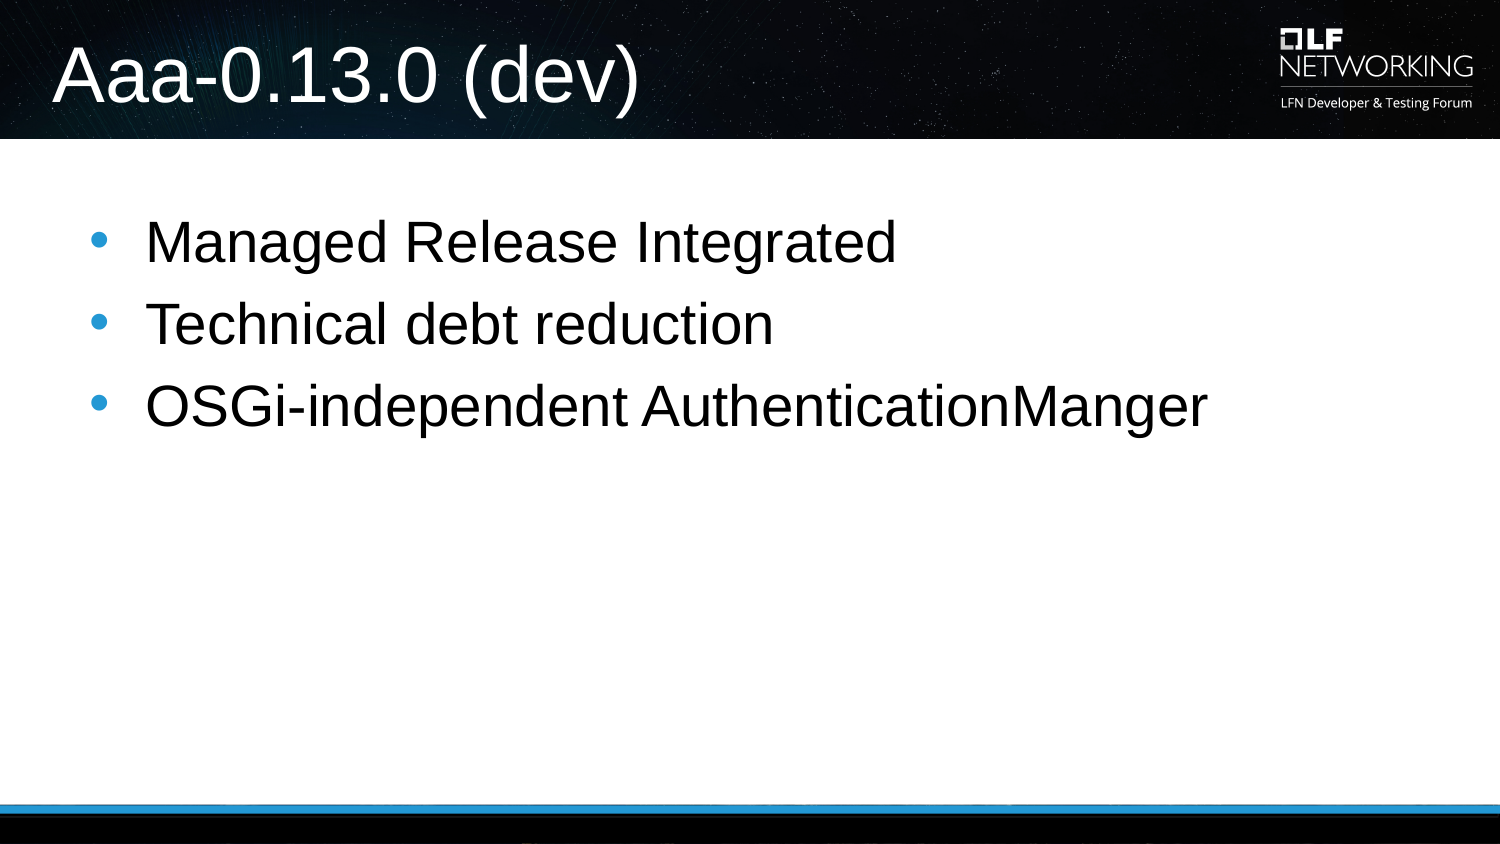

# Aaa-0.13.0 (dev)
Managed Release Integrated
Technical debt reduction
OSGi-independent AuthenticationManger